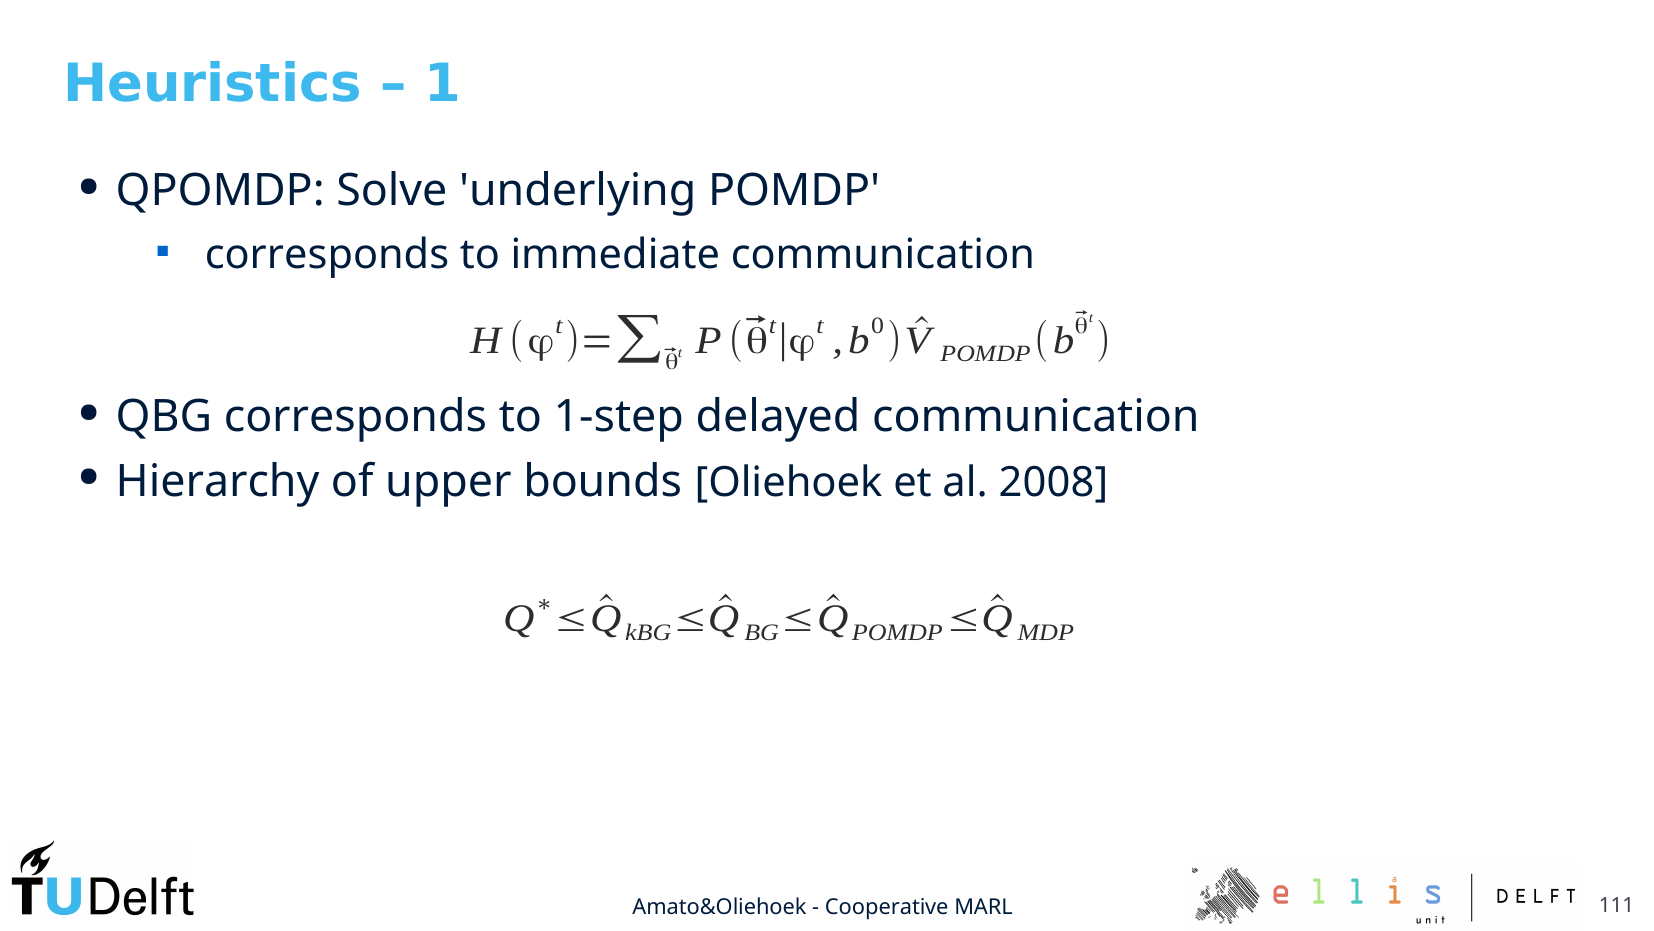

# Heuristics – 1
QPOMDP: Solve 'underlying POMDP'
corresponds to immediate communication
QBG corresponds to 1-step delayed communication
Hierarchy of upper bounds [Oliehoek et al. 2008]
Amato&Oliehoek - Cooperative MARL